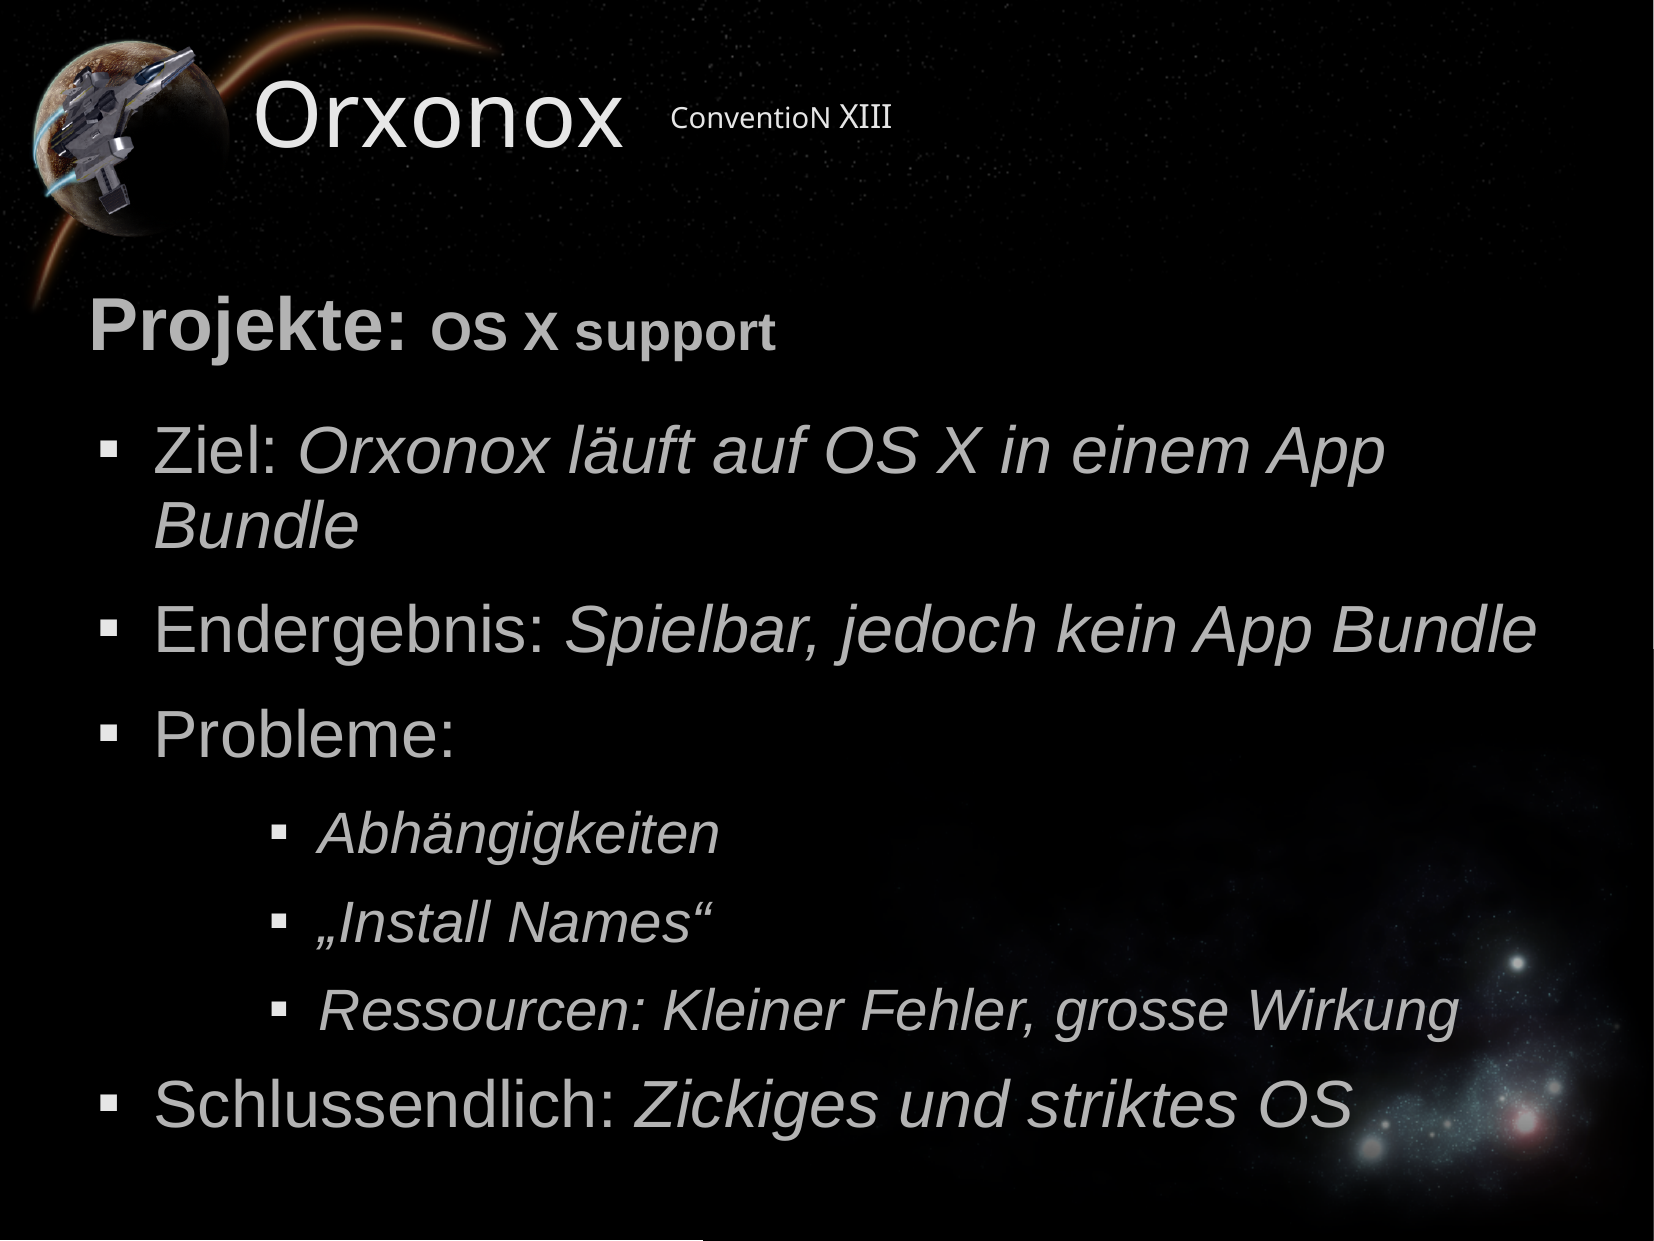

# Projekte: OS X support
Ziel: Orxonox läuft auf OS X in einem App Bundle
Endergebnis: Spielbar, jedoch kein App Bundle
Probleme:
Abhängigkeiten
„Install Names“
Ressourcen: Kleiner Fehler, grosse Wirkung
Schlussendlich: Zickiges und striktes OS